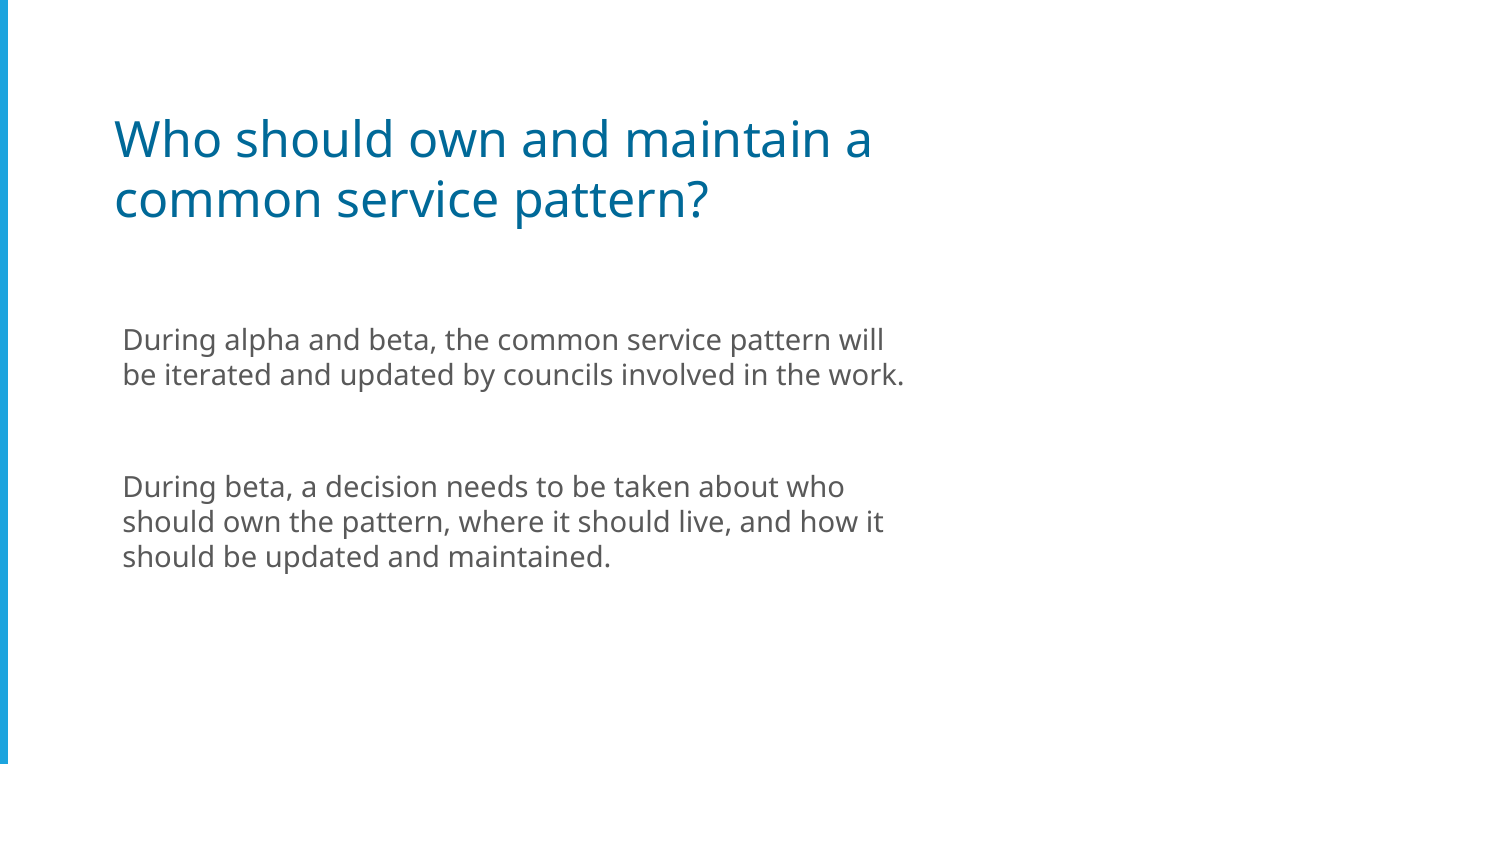

# Who should own and maintain a common service pattern?
During alpha and beta, the common service pattern will be iterated and updated by councils involved in the work.
During beta, a decision needs to be taken about who should own the pattern, where it should live, and how it should be updated and maintained.